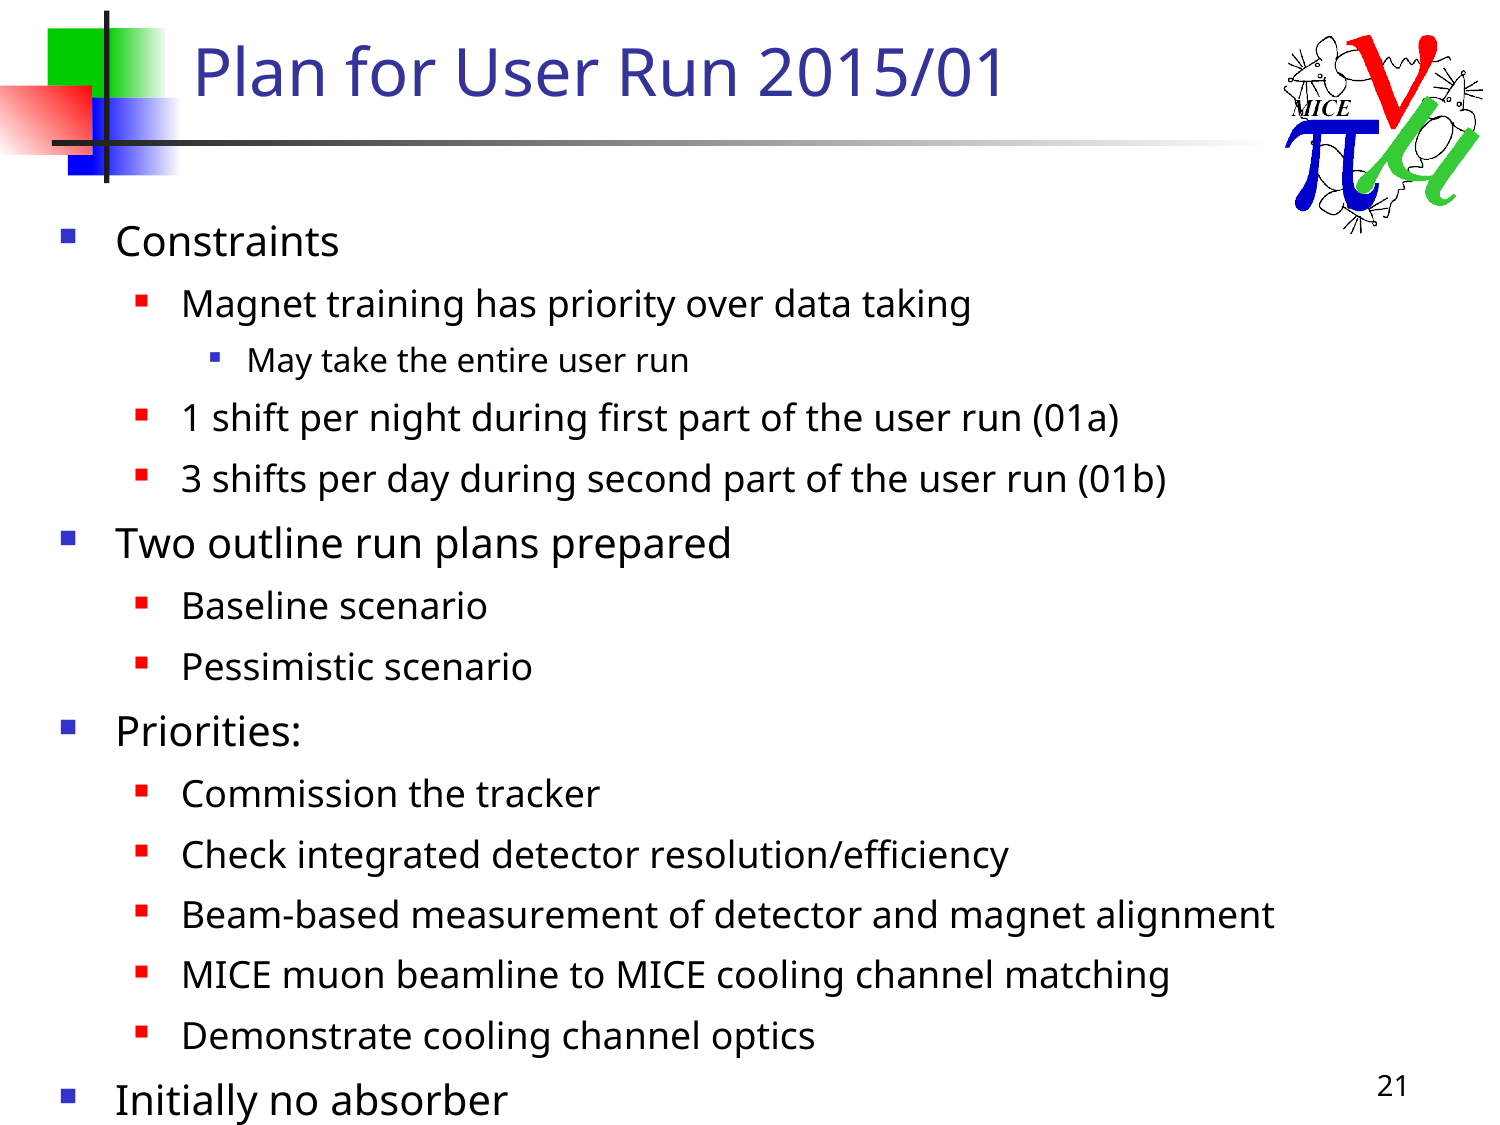

# Plan for User Run 2015/01
Constraints
Magnet training has priority over data taking
May take the entire user run
1 shift per night during first part of the user run (01a)
3 shifts per day during second part of the user run (01b)
Two outline run plans prepared
Baseline scenario
Pessimistic scenario
Priorities:
Commission the tracker
Check integrated detector resolution/efficiency
Beam-based measurement of detector and magnet alignment
MICE muon beamline to MICE cooling channel matching
Demonstrate cooling channel optics
Initially no absorber
Talk by Paul Soler
21